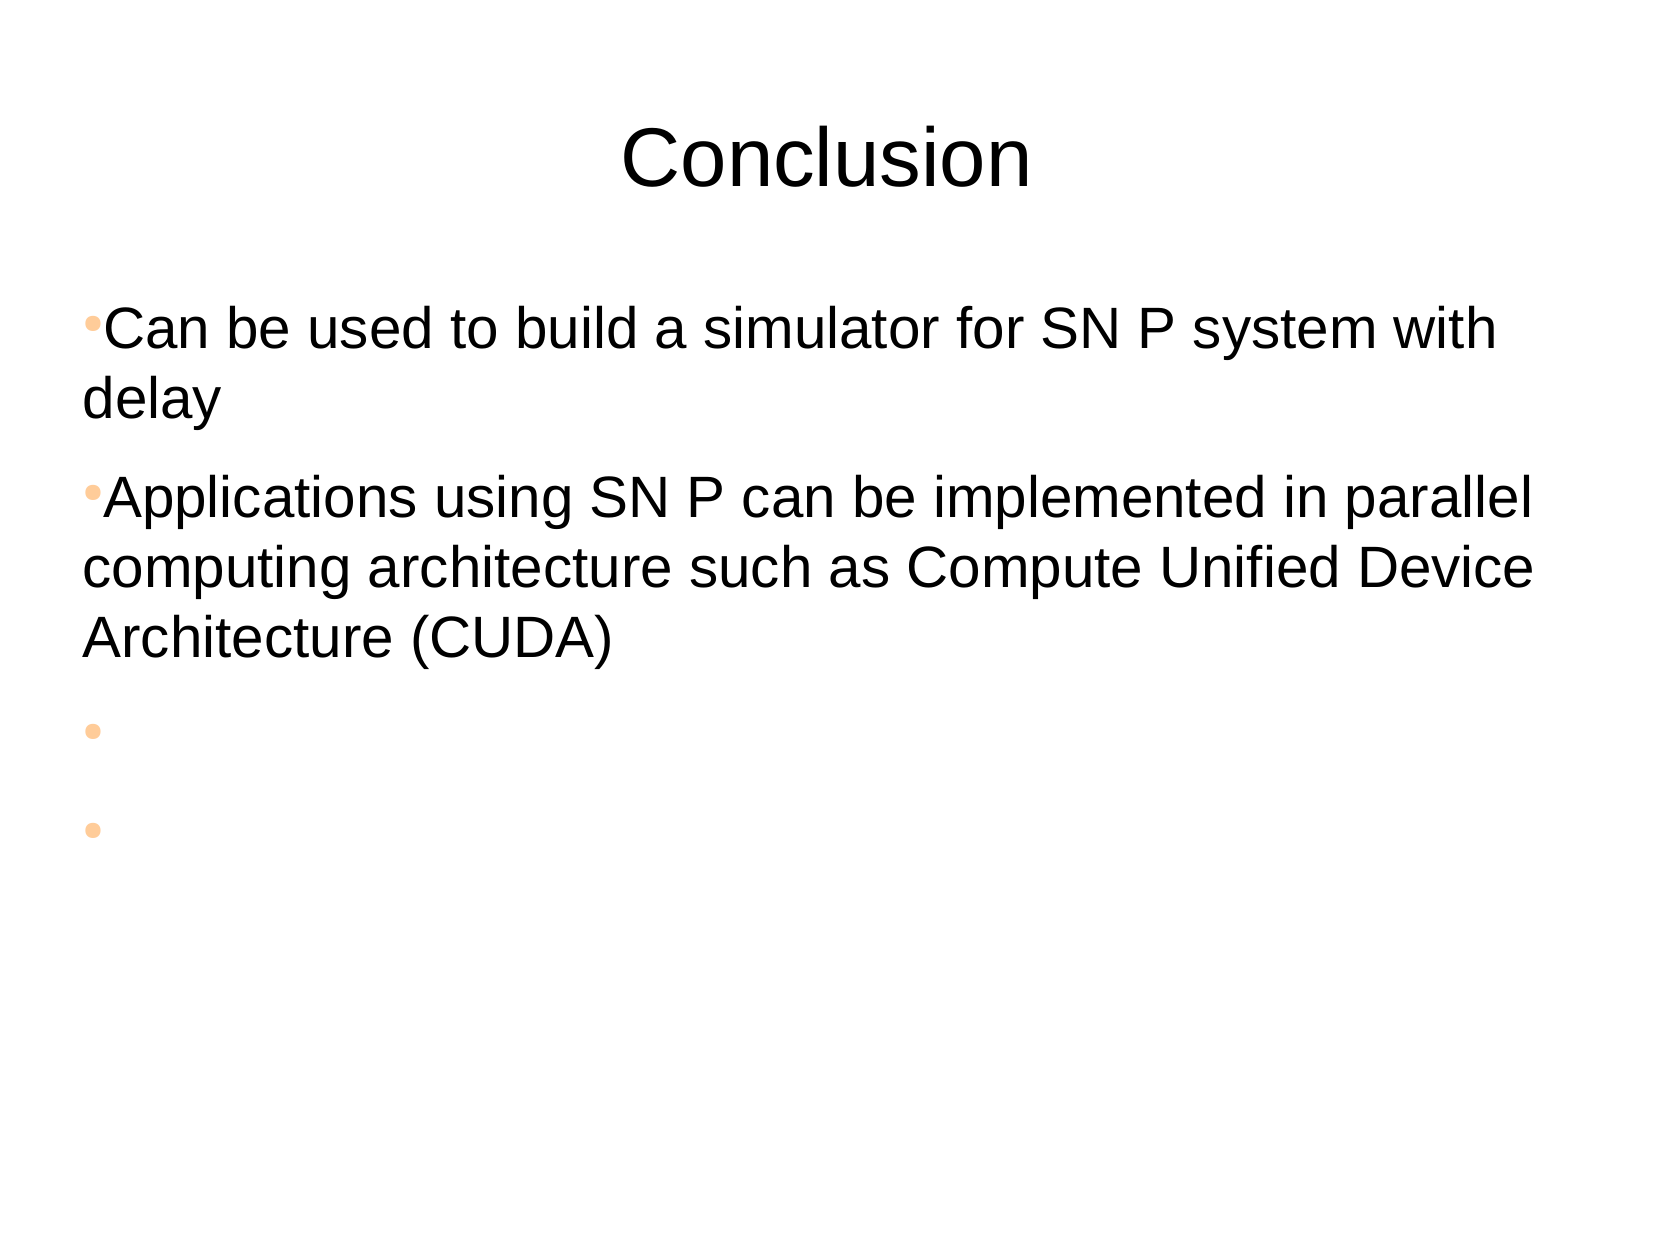

# Conclusion
Can be used to build a simulator for SN P system with delay
Applications using SN P can be implemented in parallel computing architecture such as Compute Unified Device Architecture (CUDA)